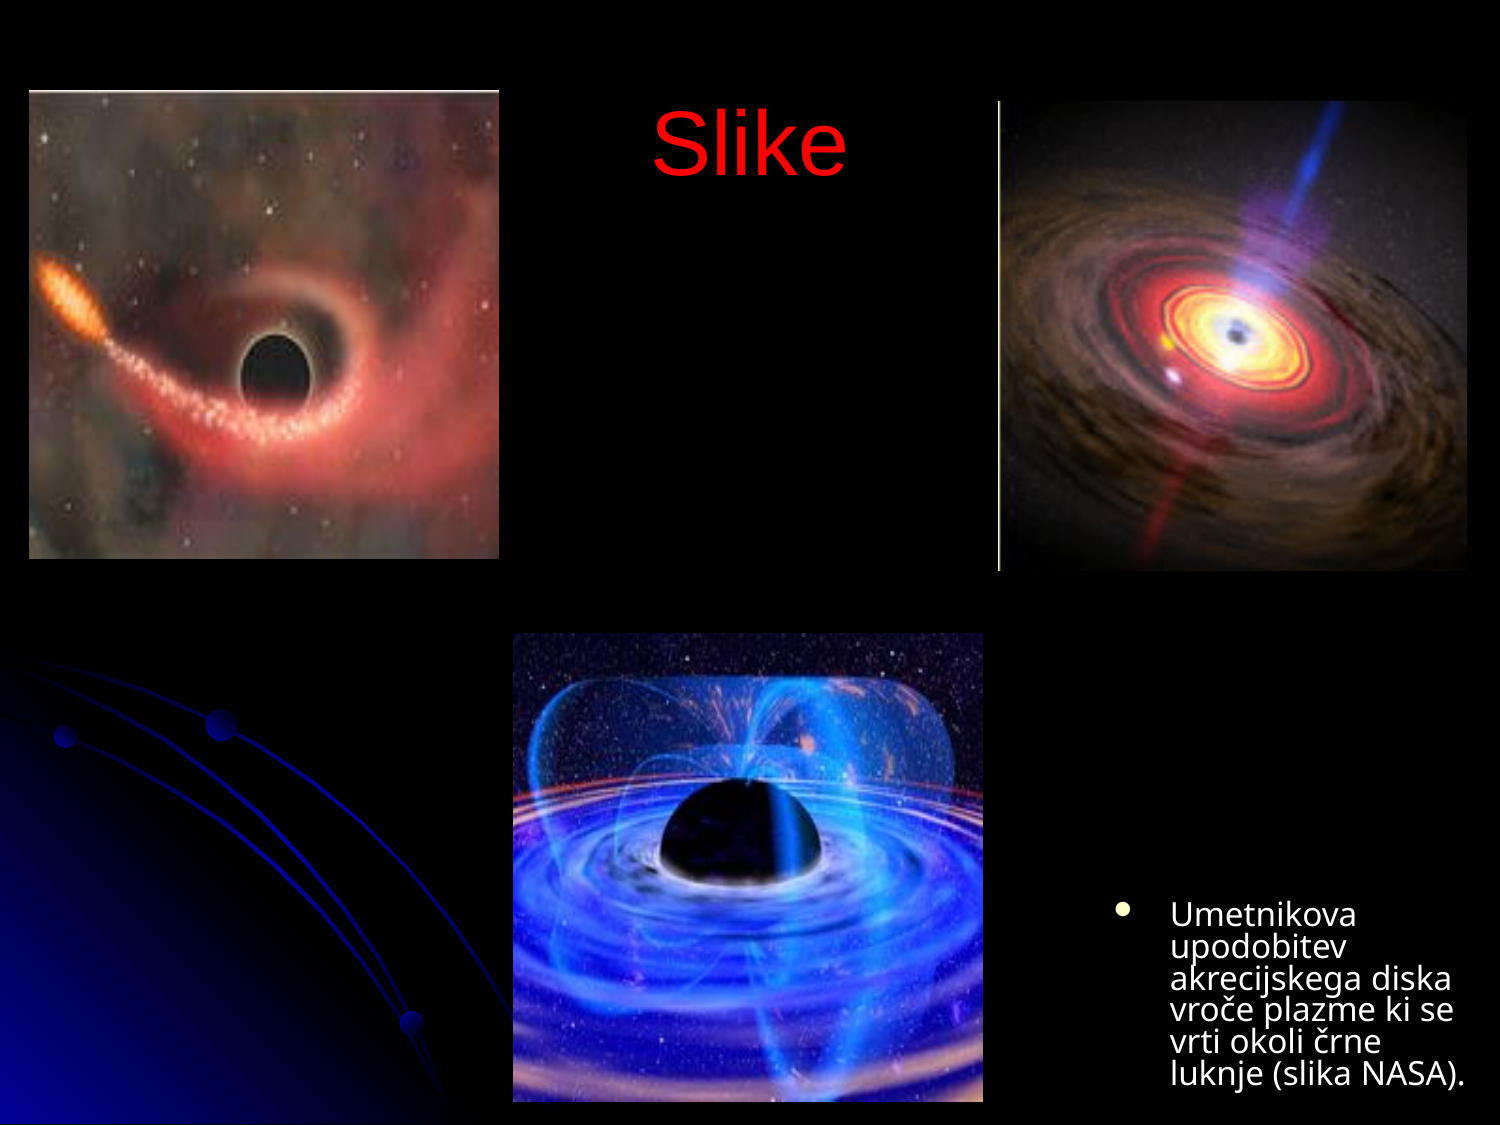

# Slike
Umetnikova upodobitev akrecijskega diska vroče plazme ki se vrti okoli črne luknje (slika NASA).